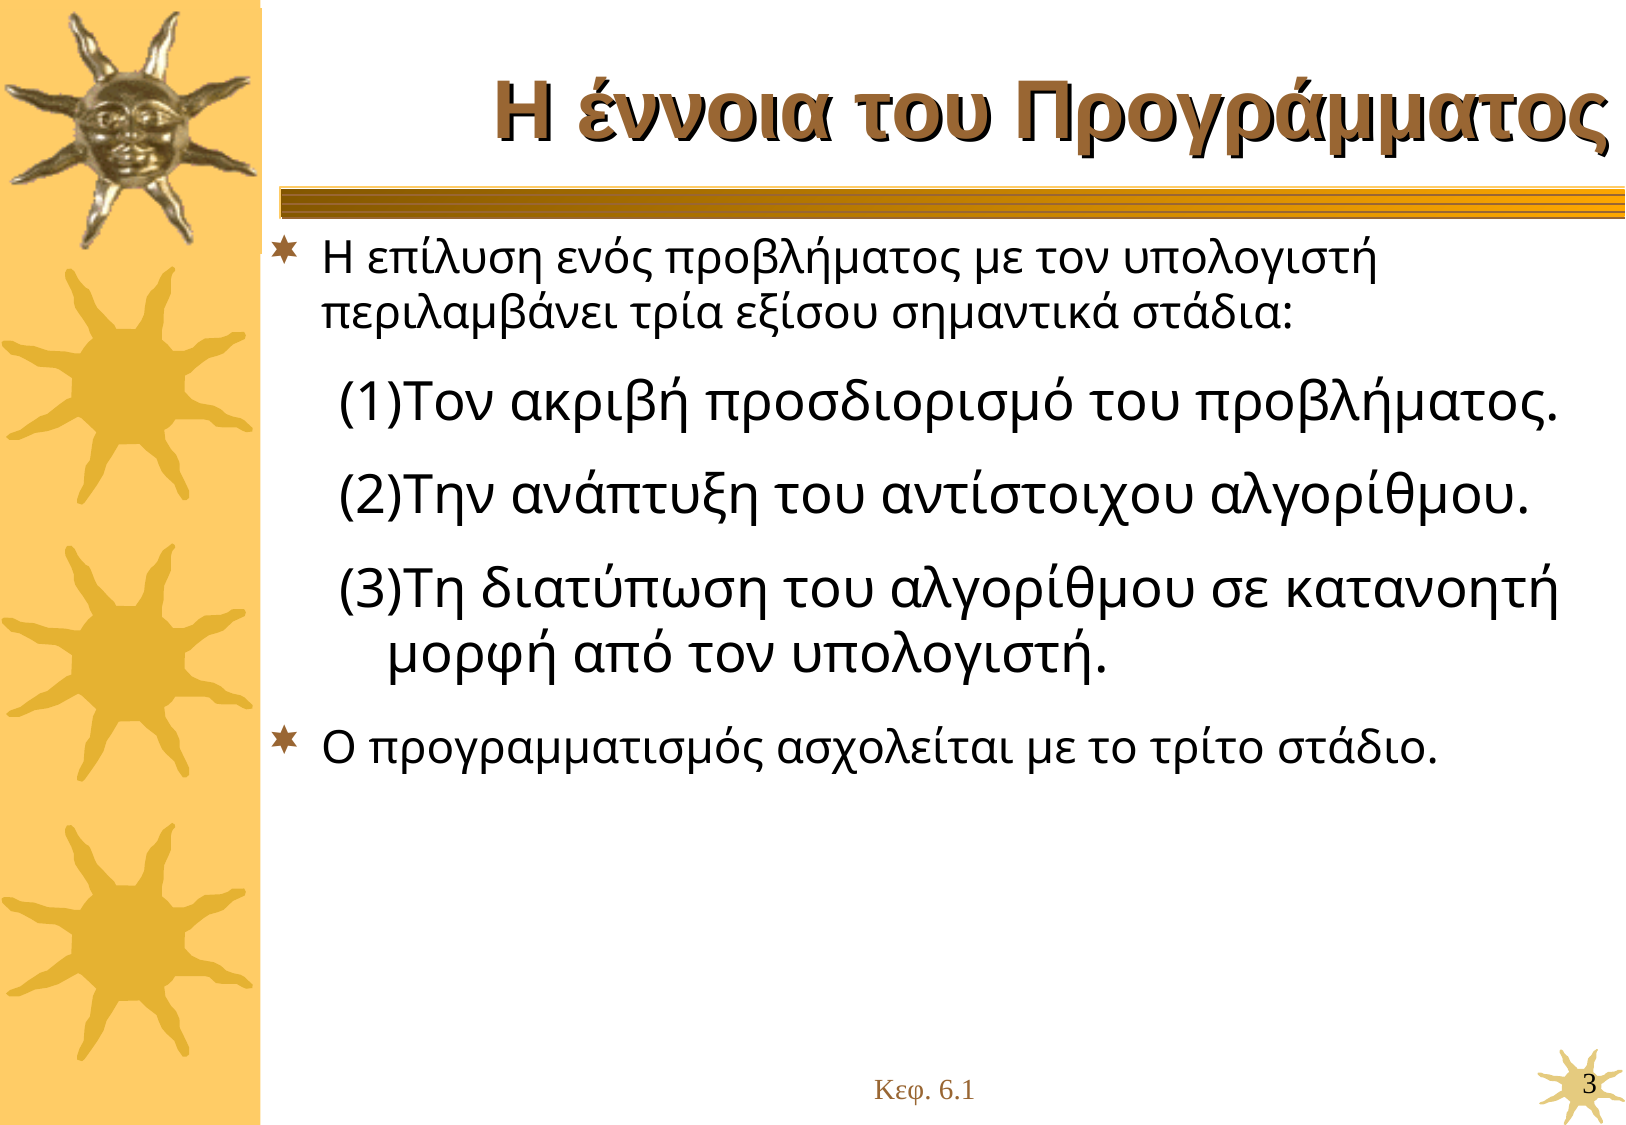

Η έννοια του Προγράμματος
Η επίλυση ενός προβλήματος με τον υπολογιστή περιλαμβάνει τρία εξίσου σημαντικά στάδια:
Τον ακριβή προσδιορισμό του προβλήματος.
Την ανάπτυξη του αντίστοιχου αλγορίθμου.
Τη διατύπωση του αλγορίθμου σε κατανοητή μορφή από τον υπολογιστή.
Ο προγραμματισμός ασχολείται με το τρίτο στάδιο.
3
Κεφ. 6.1